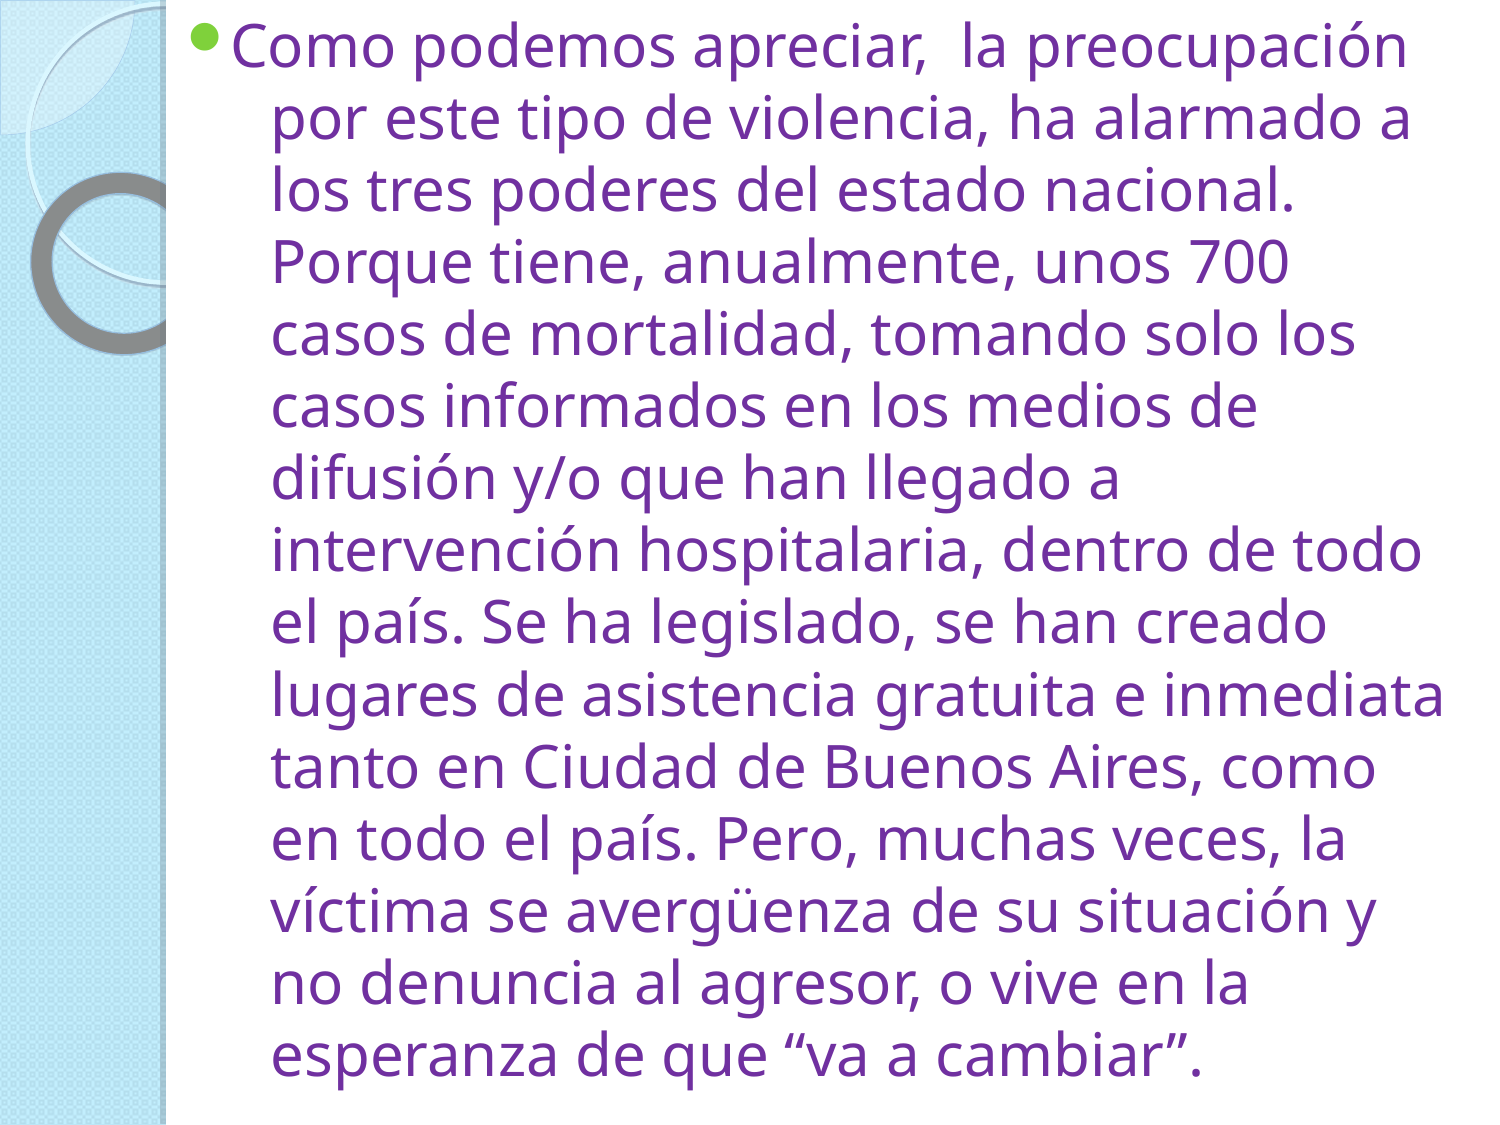

# Como podemos apreciar, la preocupación por este tipo de violencia, ha alarmado a los tres poderes del estado nacional. Porque tiene, anualmente, unos 700 casos de mortalidad, tomando solo los casos informados en los medios de difusión y/o que han llegado a intervención hospitalaria, dentro de todo el país. Se ha legislado, se han creado lugares de asistencia gratuita e inmediata tanto en Ciudad de Buenos Aires, como en todo el país. Pero, muchas veces, la víctima se avergüenza de su situación y no denuncia al agresor, o vive en la esperanza de que “va a cambiar”.